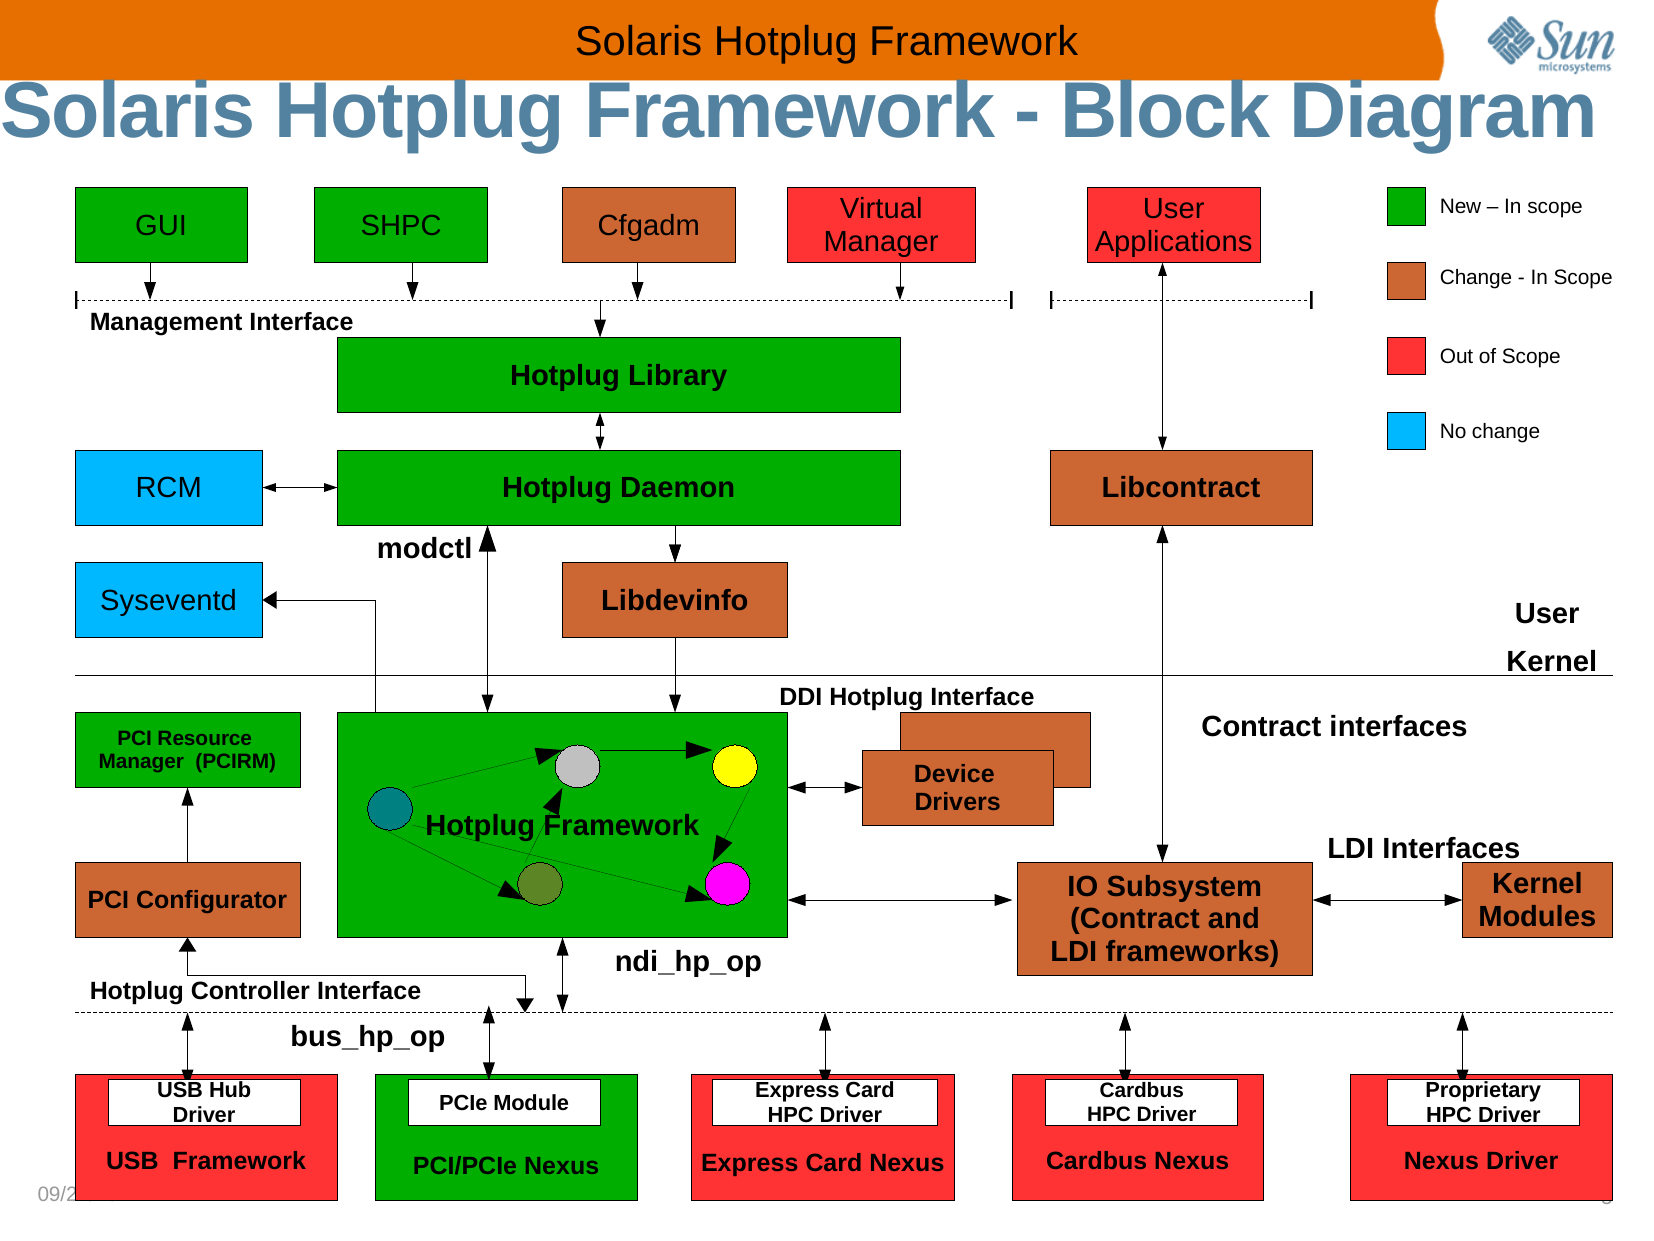

# Solaris Hotplug Framework - Block Diagram
GUI
SHPC
Cfgadm
Virtual
Manager
User
Applications
New – In scope
Change - In Scope
Management Interface
Hotplug Library
Out of Scope
No change
RCM
Hotplug Daemon
Libcontract
modctl
Syseventd
Libdevinfo
User
Kernel
DDI Hotplug Interface
Contract interfaces
PCI Resource
Manager (PCIRM)
Hotplug Framework
Device
Drivers
LDI Interfaces
PCI Configurator
IO Subsystem
(Contract and
LDI frameworks)
Kernel
Modules
ndi_hp_op
Hotplug Controller Interface
bus_hp_op
USB Framework
PCI/PCIe Nexus
Express Card Nexus
Cardbus Nexus
Nexus Driver
USB Hub
Driver
PCIe Module
Express Card
HPC Driver
Cardbus
HPC Driver
Proprietary
HPC Driver
5